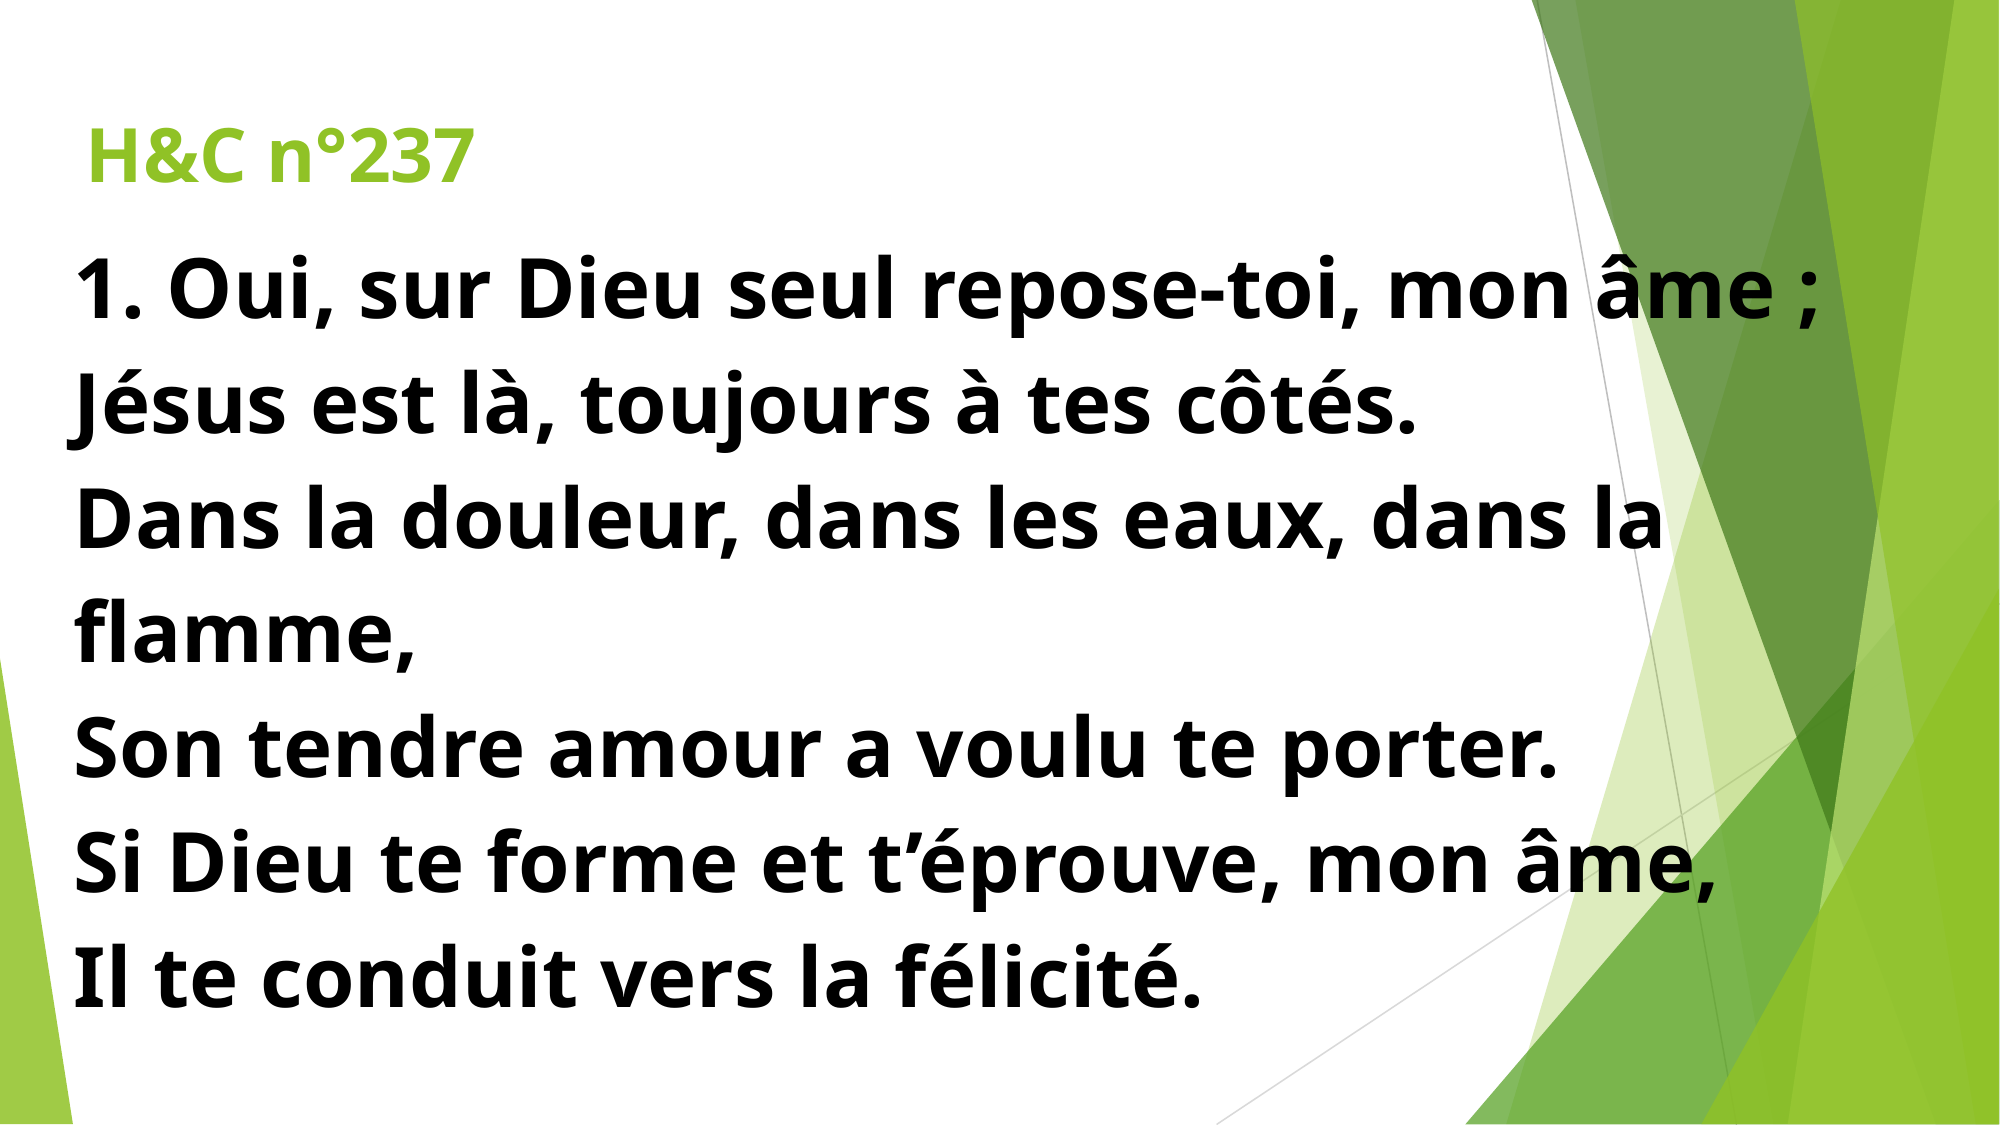

H&C n°237
1. Oui, sur Dieu seul repose-toi, mon âme ;
Jésus est là, toujours à tes côtés.
Dans la douleur, dans les eaux, dans la flamme,
Son tendre amour a voulu te porter.
Si Dieu te forme et t’éprouve, mon âme,
Il te conduit vers la félicité.